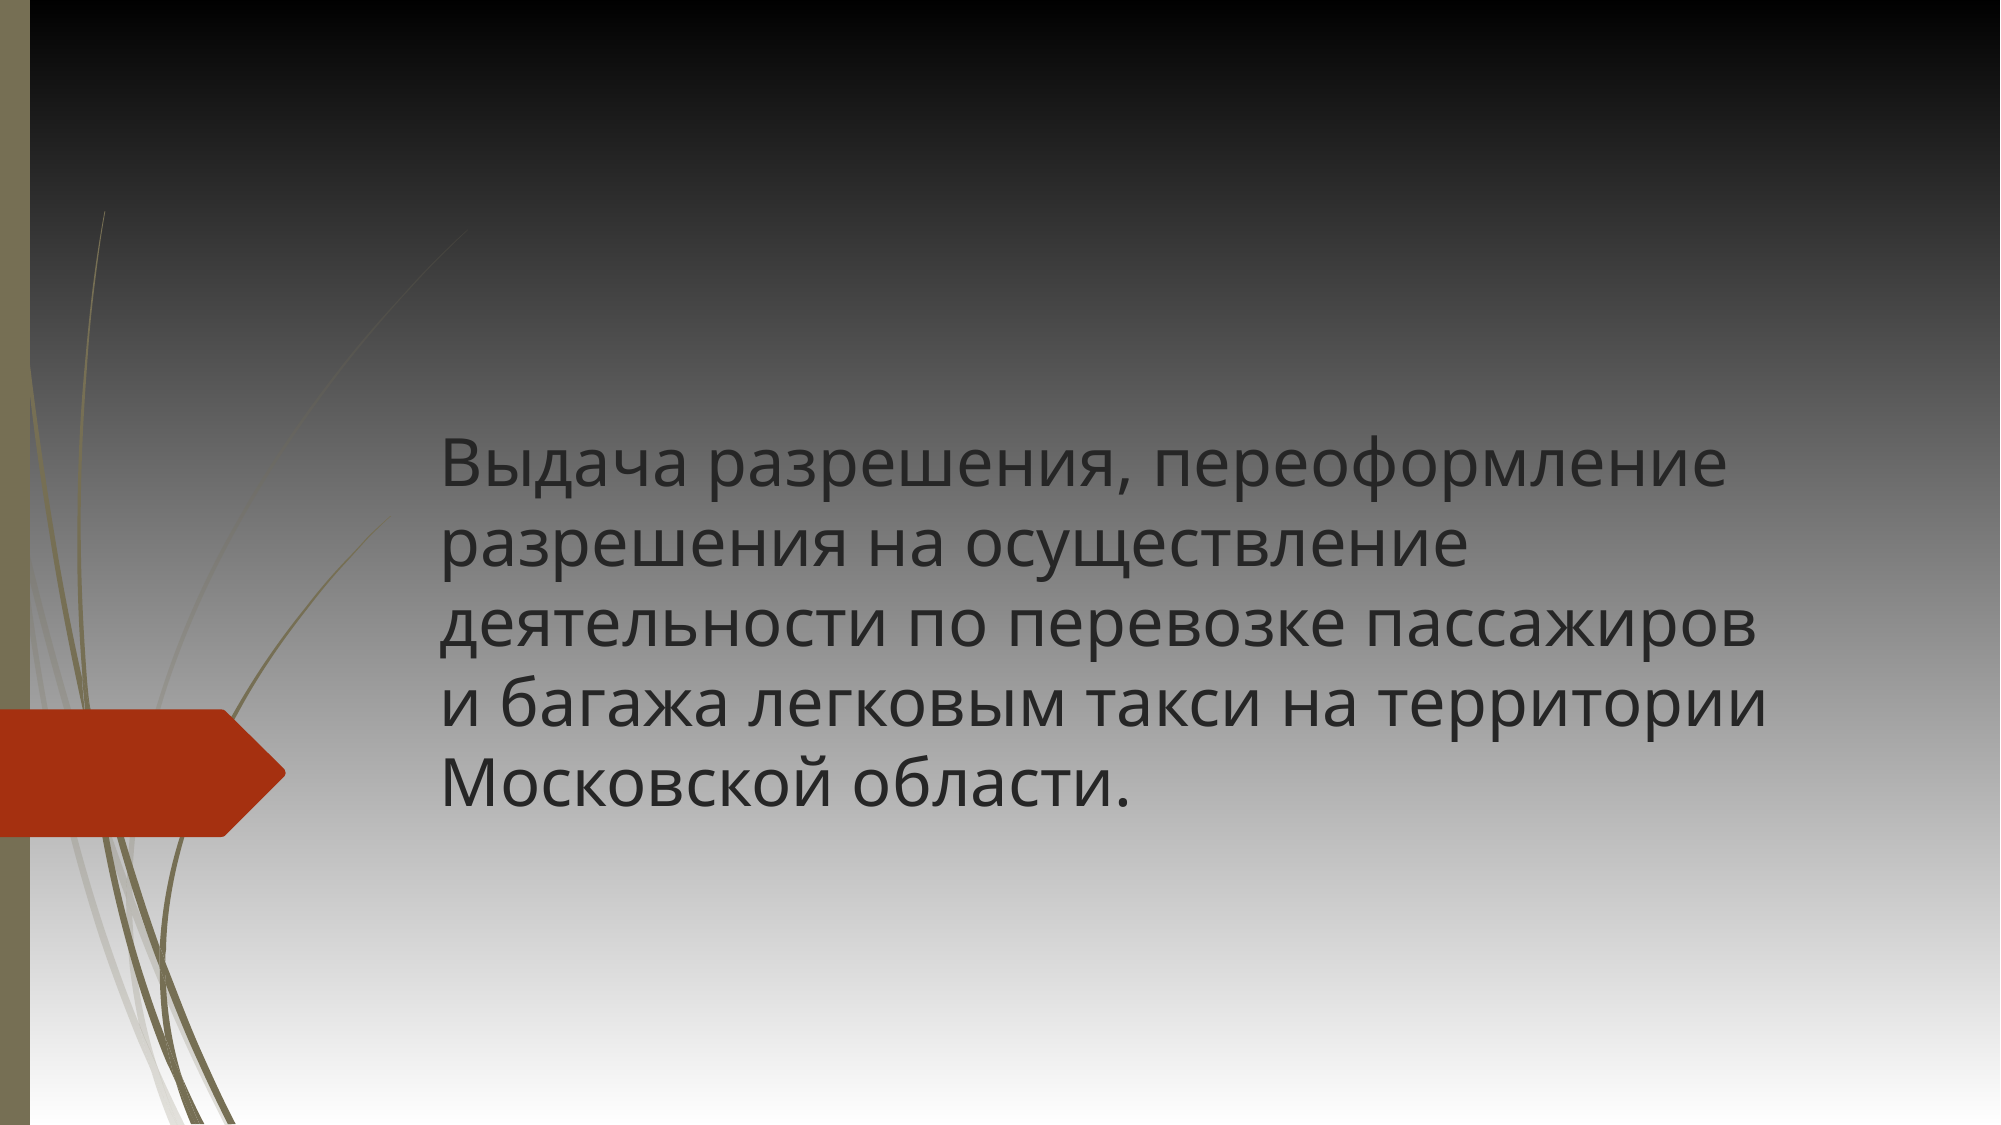

# Выдача разрешения, переоформление разрешения на осуществление деятельности по перевозке пассажиров и багажа легковым такси на территории Московской области.